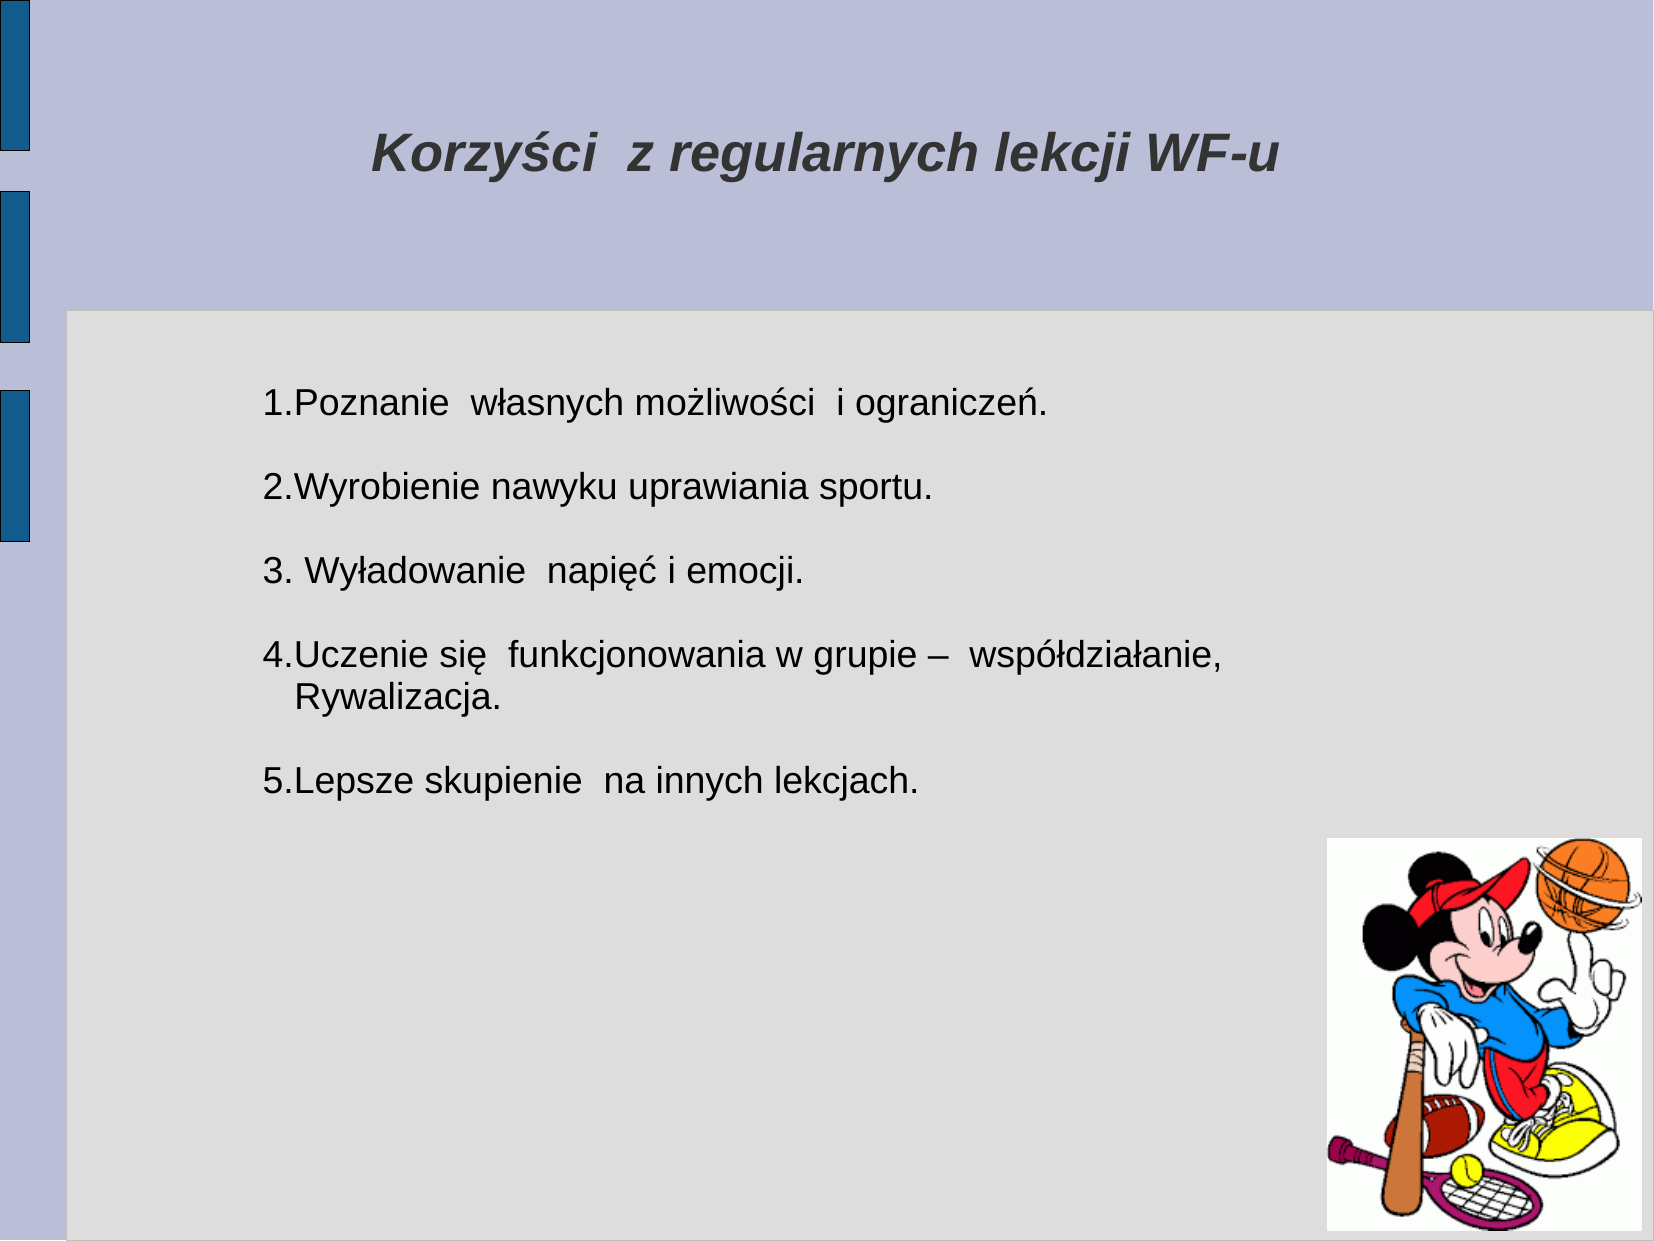

# Korzyści z regularnych lekcji WF-u
1.Poznanie własnych możliwości i ograniczeń.
2.Wyrobienie nawyku uprawiania sportu.
3. Wyładowanie napięć i emocji.
4.Uczenie się funkcjonowania w grupie – współdziałanie,
 Rywalizacja.
5.Lepsze skupienie na innych lekcjach.